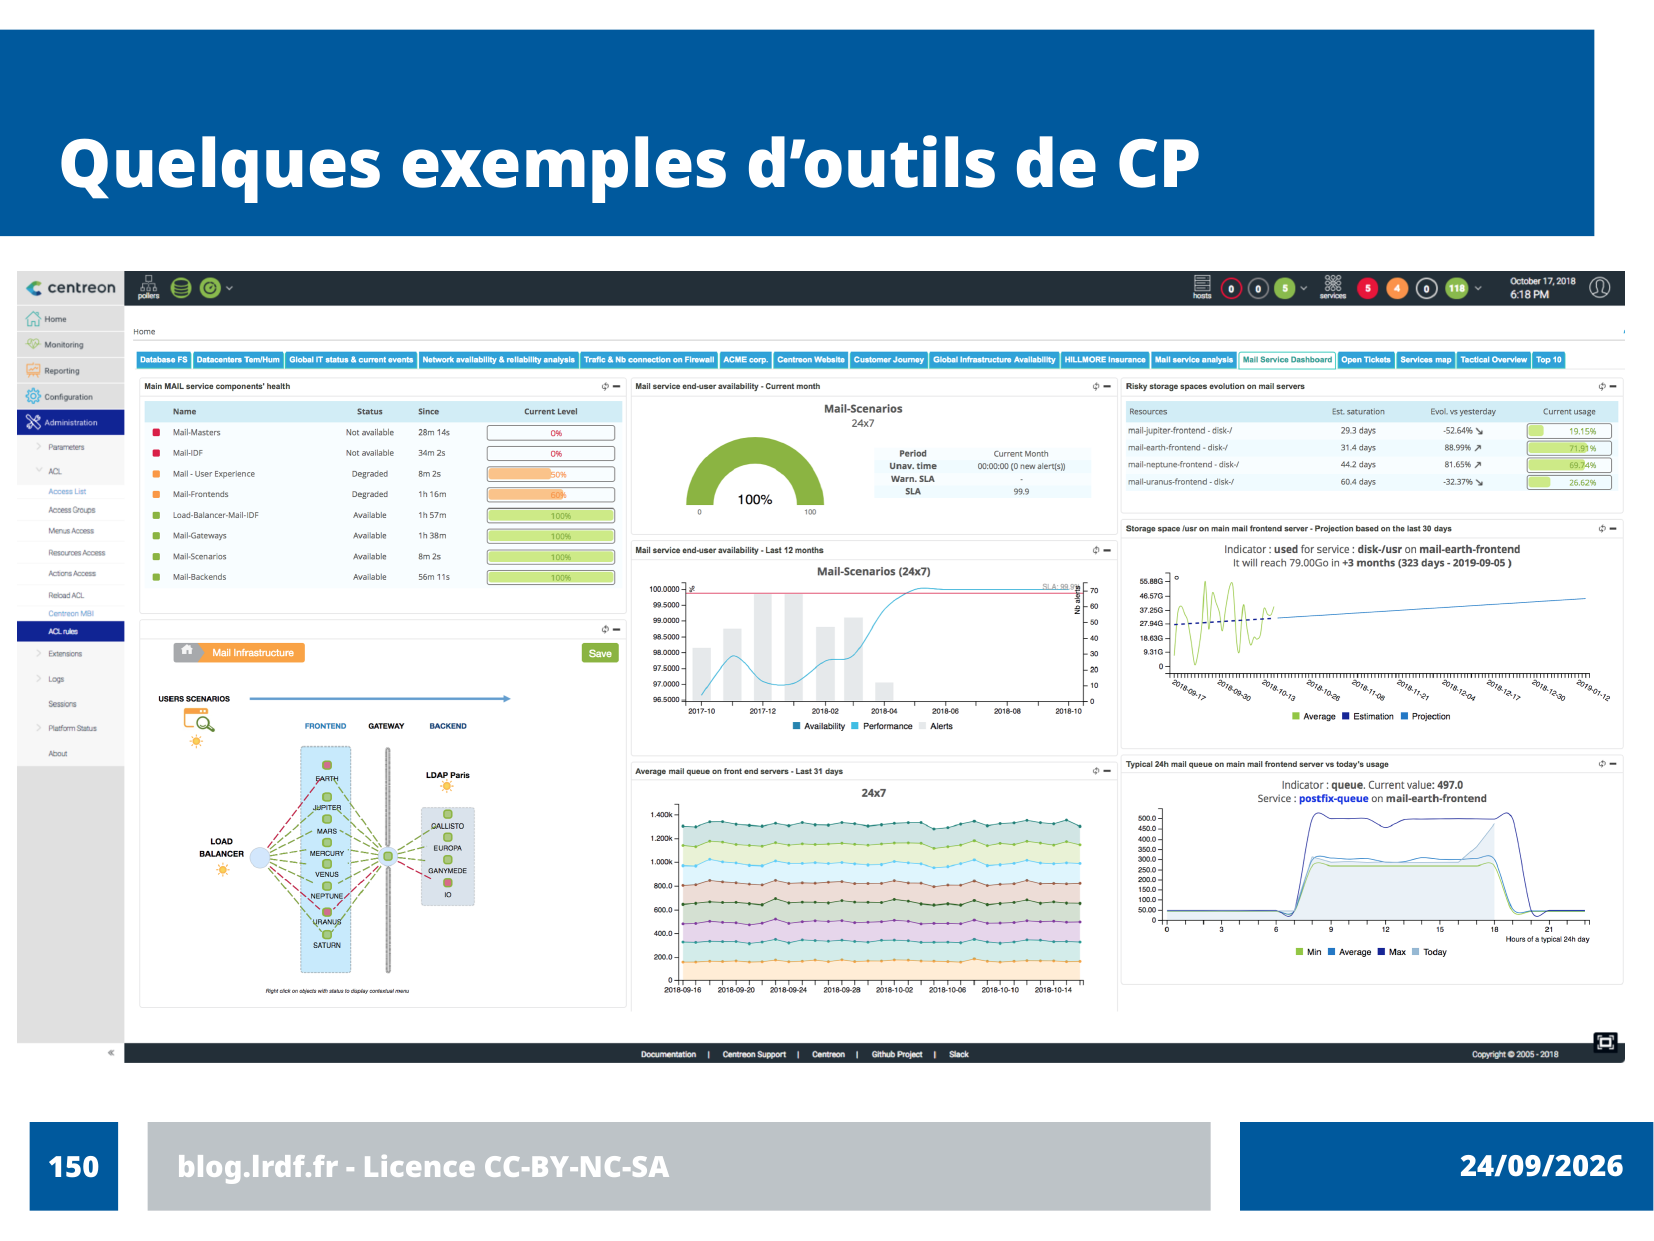

# Quelques exemples d’outils de CP
150
blog.lrdf.fr - Licence CC-BY-NC-SA